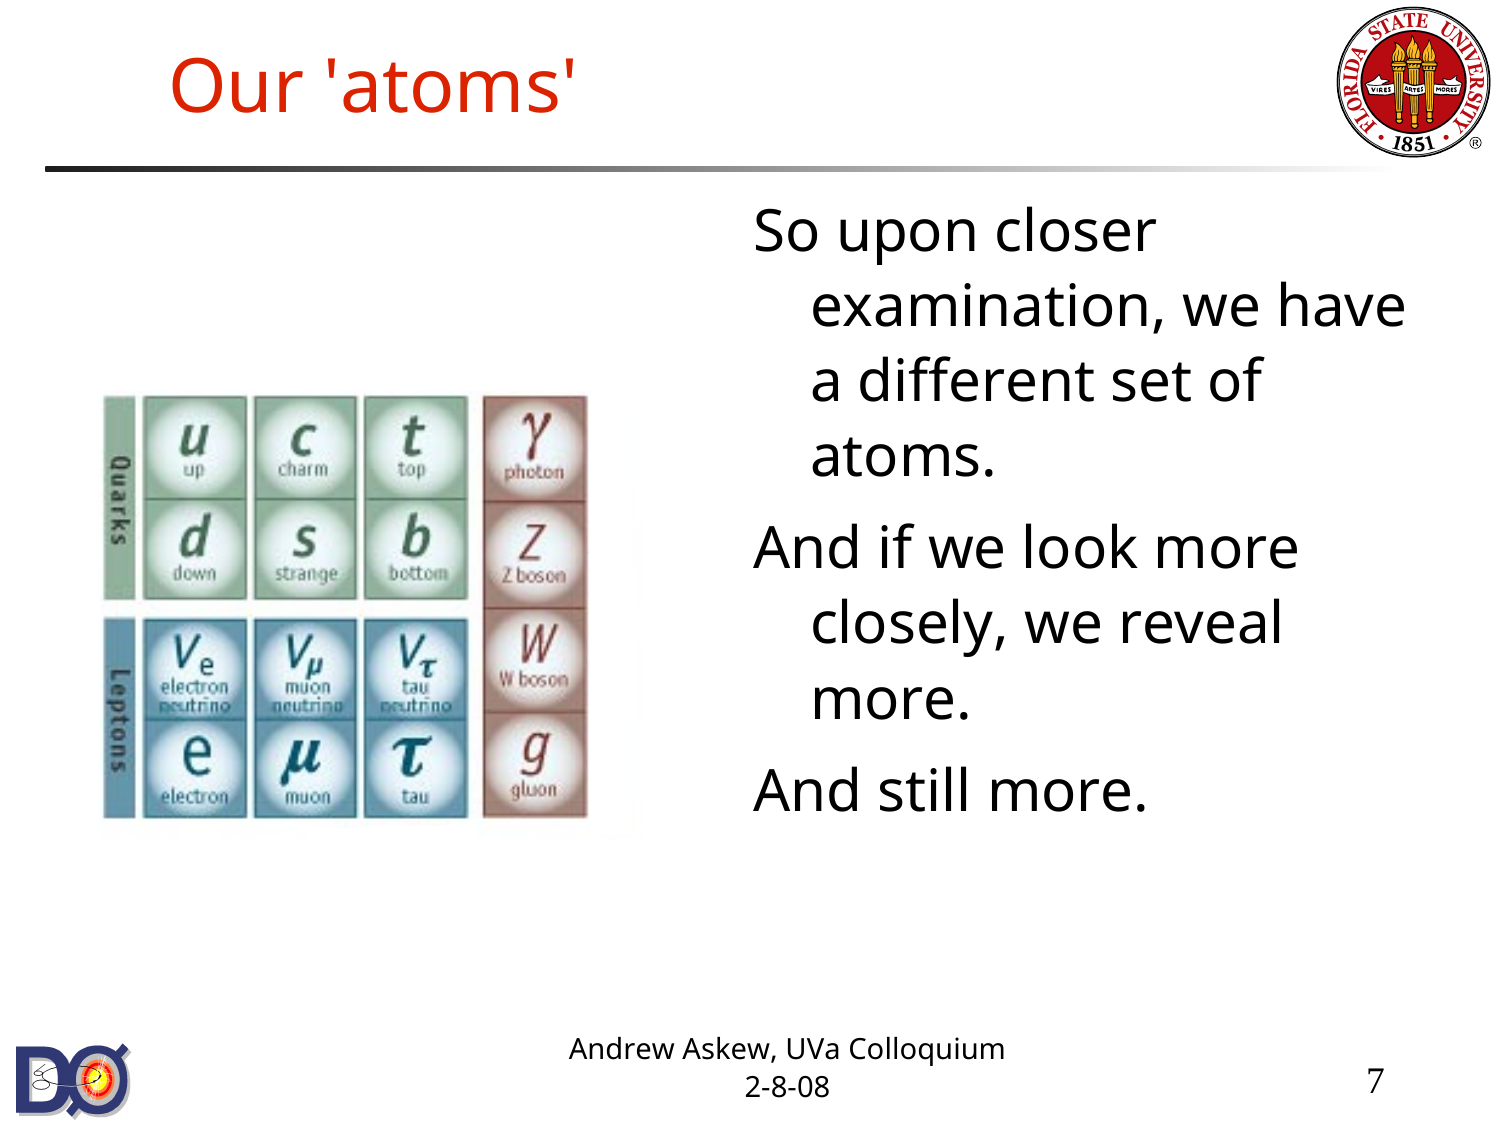

# Our 'atoms'
So upon closer examination, we have a different set of atoms.
And if we look more closely, we reveal more.
And still more.